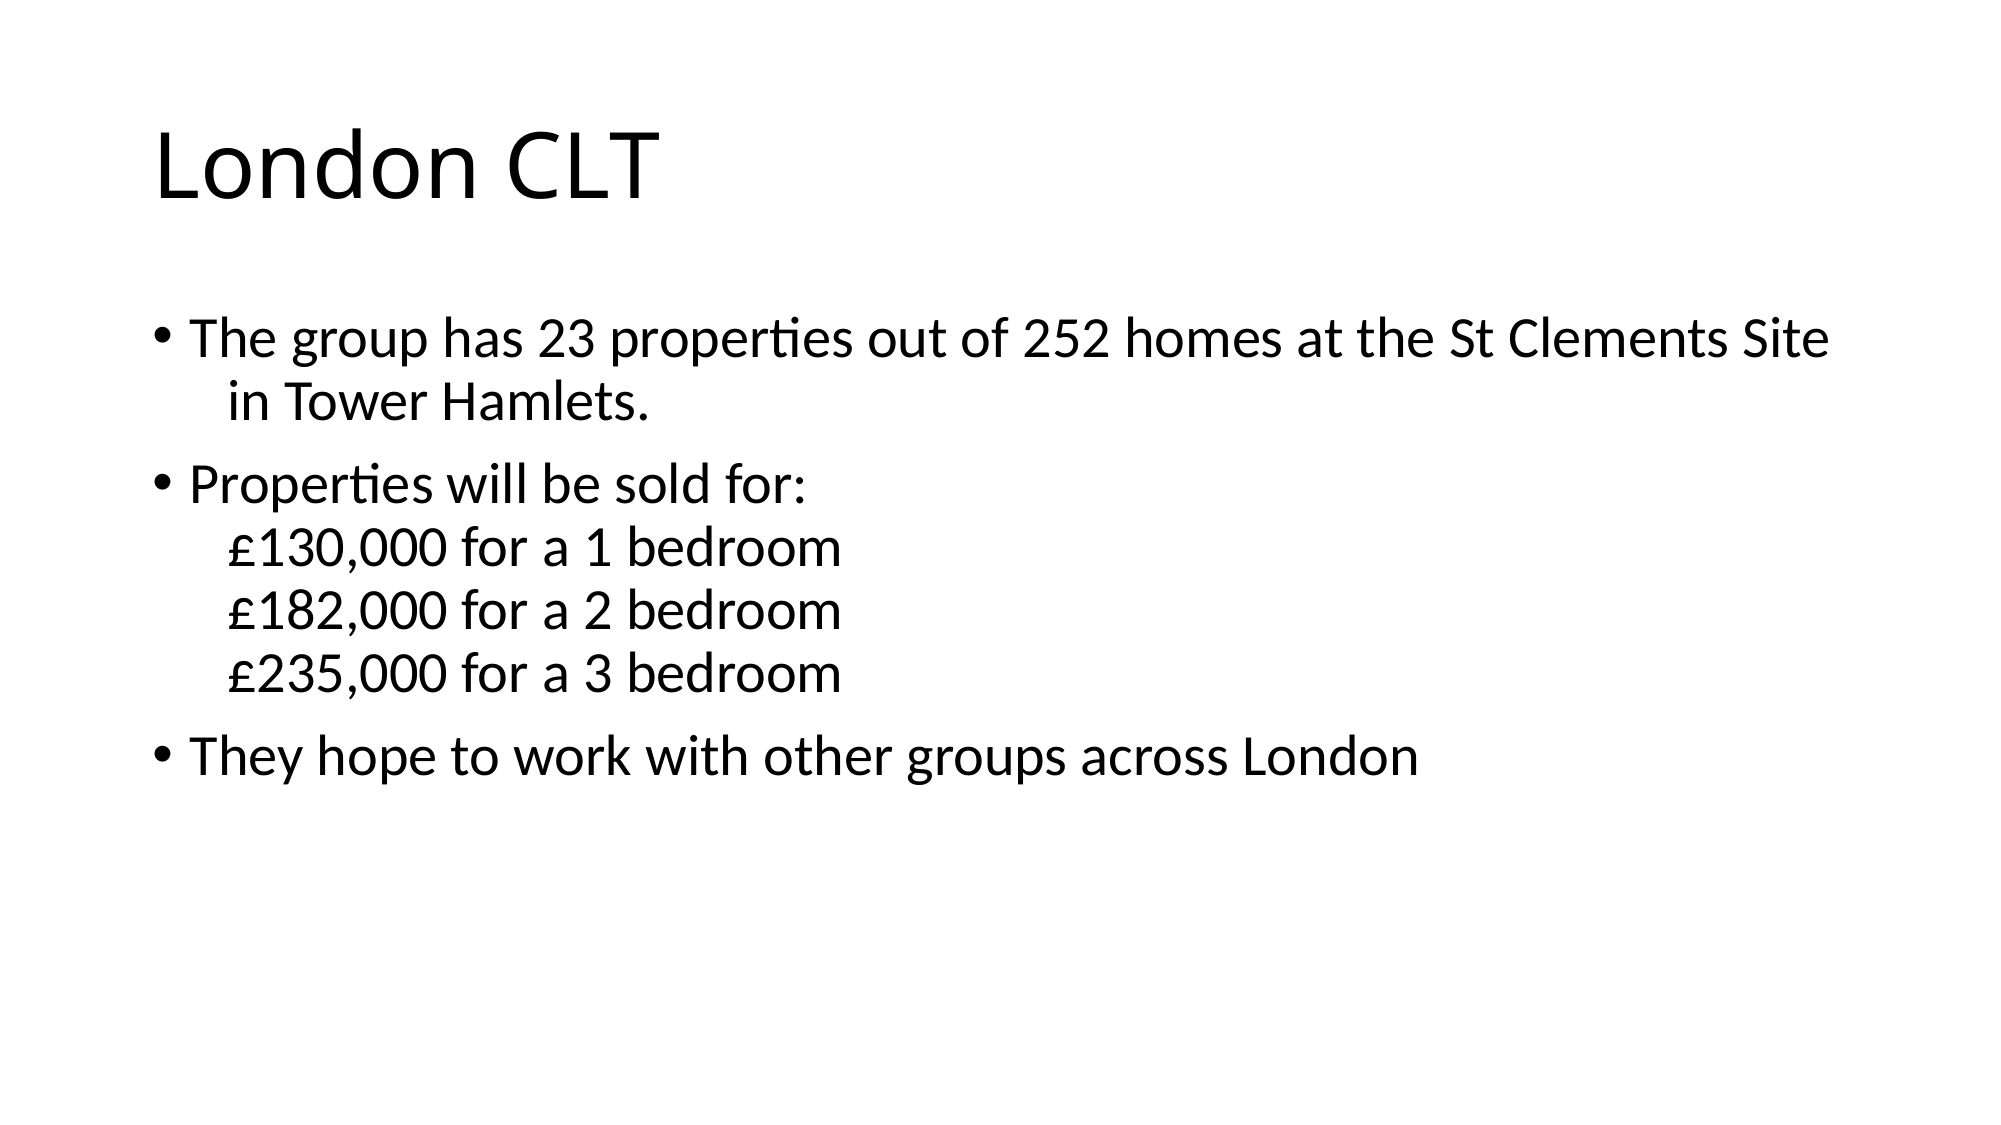

# London CLT
The group has 23 properties out of 252 homes at the St Clements Site in Tower Hamlets.
Properties will be sold for:
£130,000 for a 1 bedroom
£182,000 for a 2 bedroom
£235,000 for a 3 bedroom
They hope to work with other groups across London